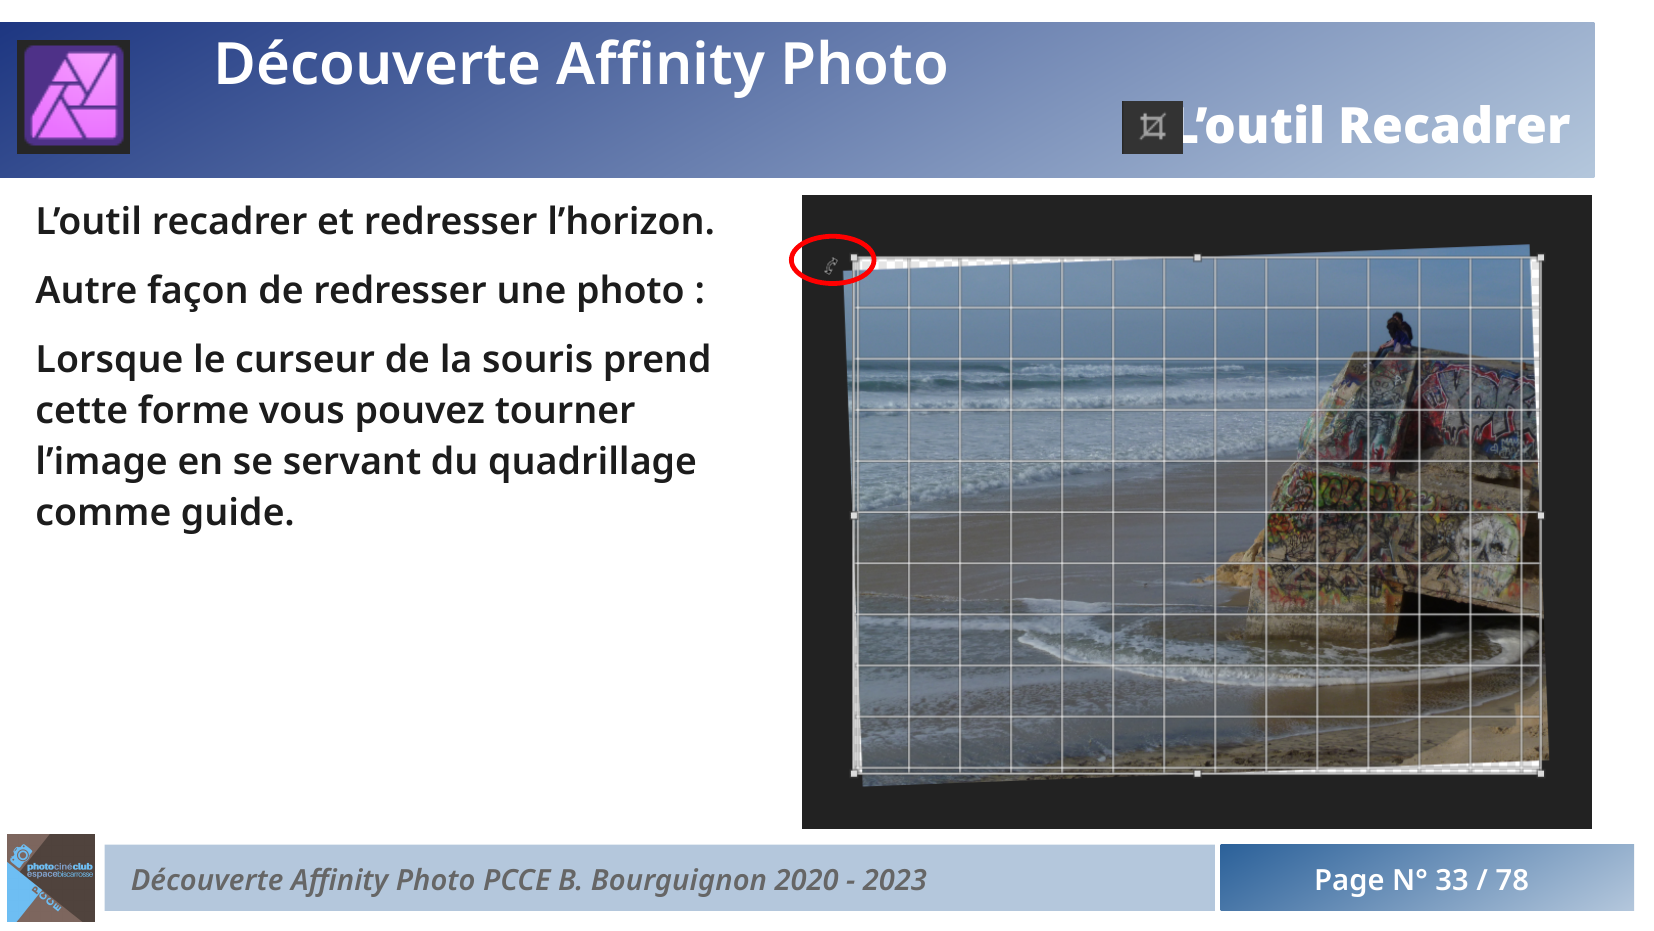

# L’outil Recadrer
L’outil recadrer et redresser l’horizon.
Autre façon de redresser une photo :
Lorsque le curseur de la souris prend cette forme vous pouvez tourner l’image en se servant du quadrillage comme guide.